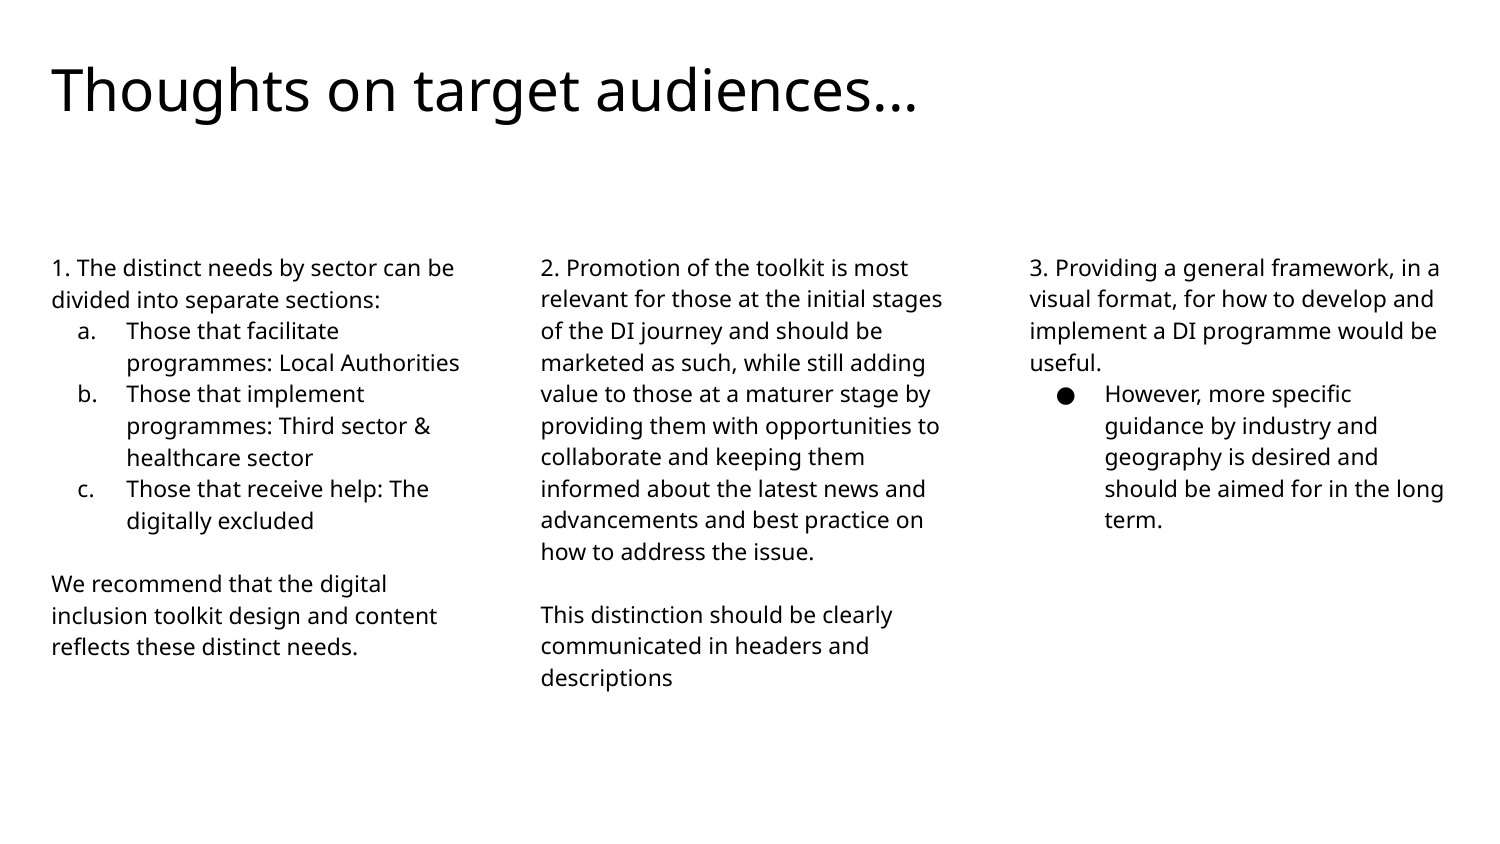

Thoughts on target audiences...
# 1. The distinct needs by sector can be divided into separate sections:
Those that facilitate programmes: Local Authorities
Those that implement programmes: Third sector & healthcare sector
Those that receive help: The digitally excluded
We recommend that the digital inclusion toolkit design and content reflects these distinct needs.
2. Promotion of the toolkit is most relevant for those at the initial stages of the DI journey and should be marketed as such, while still adding value to those at a maturer stage by providing them with opportunities to collaborate and keeping them informed about the latest news and advancements and best practice on how to address the issue.
This distinction should be clearly communicated in headers and descriptions
3. Providing a general framework, in a visual format, for how to develop and implement a DI programme would be useful.
However, more specific guidance by industry and geography is desired and should be aimed for in the long term.